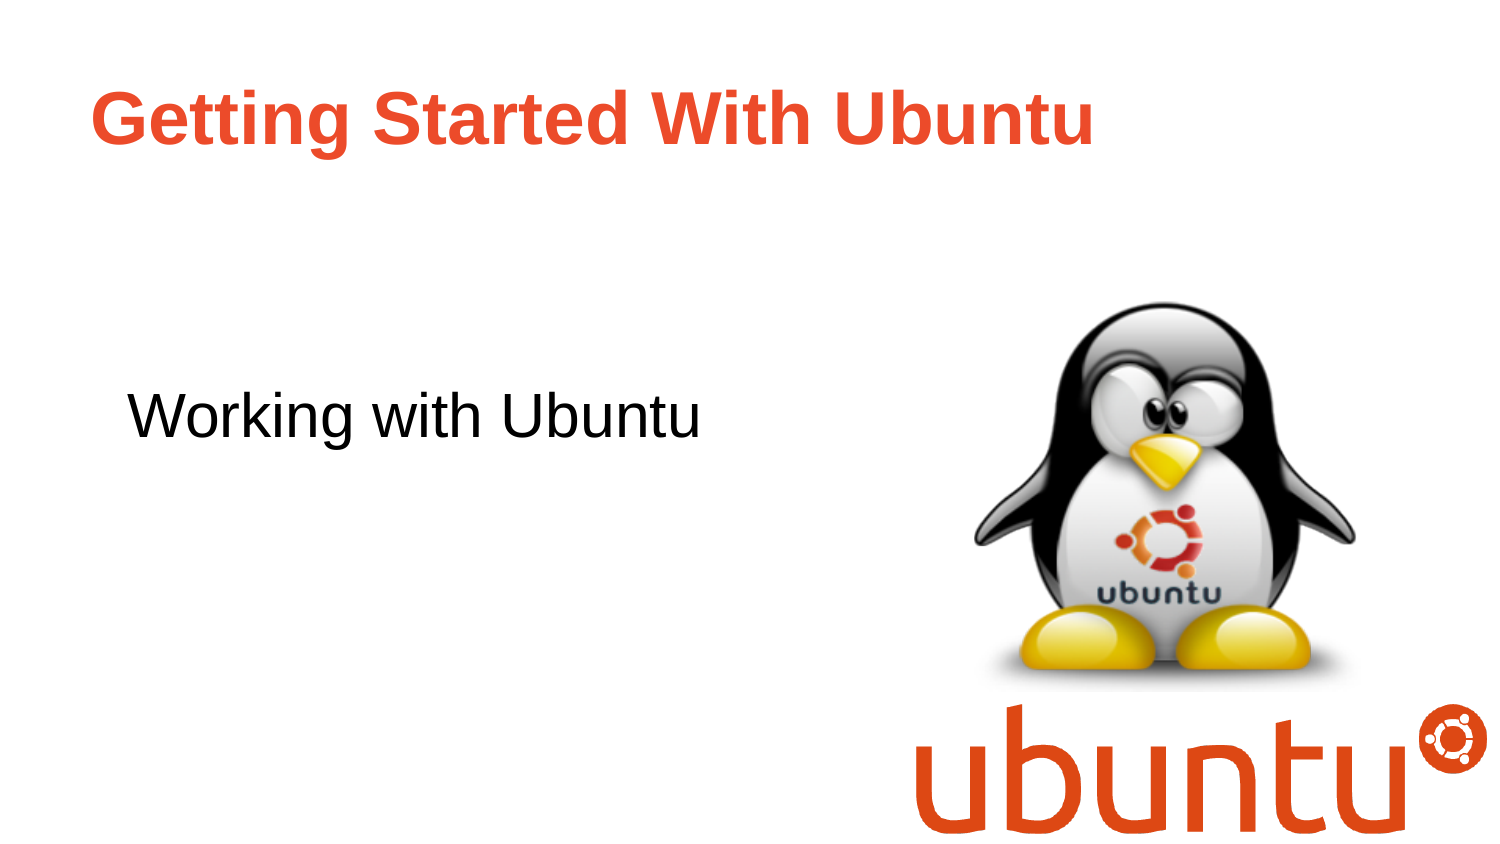

# Getting Started With Ubuntu
Working with Ubuntu